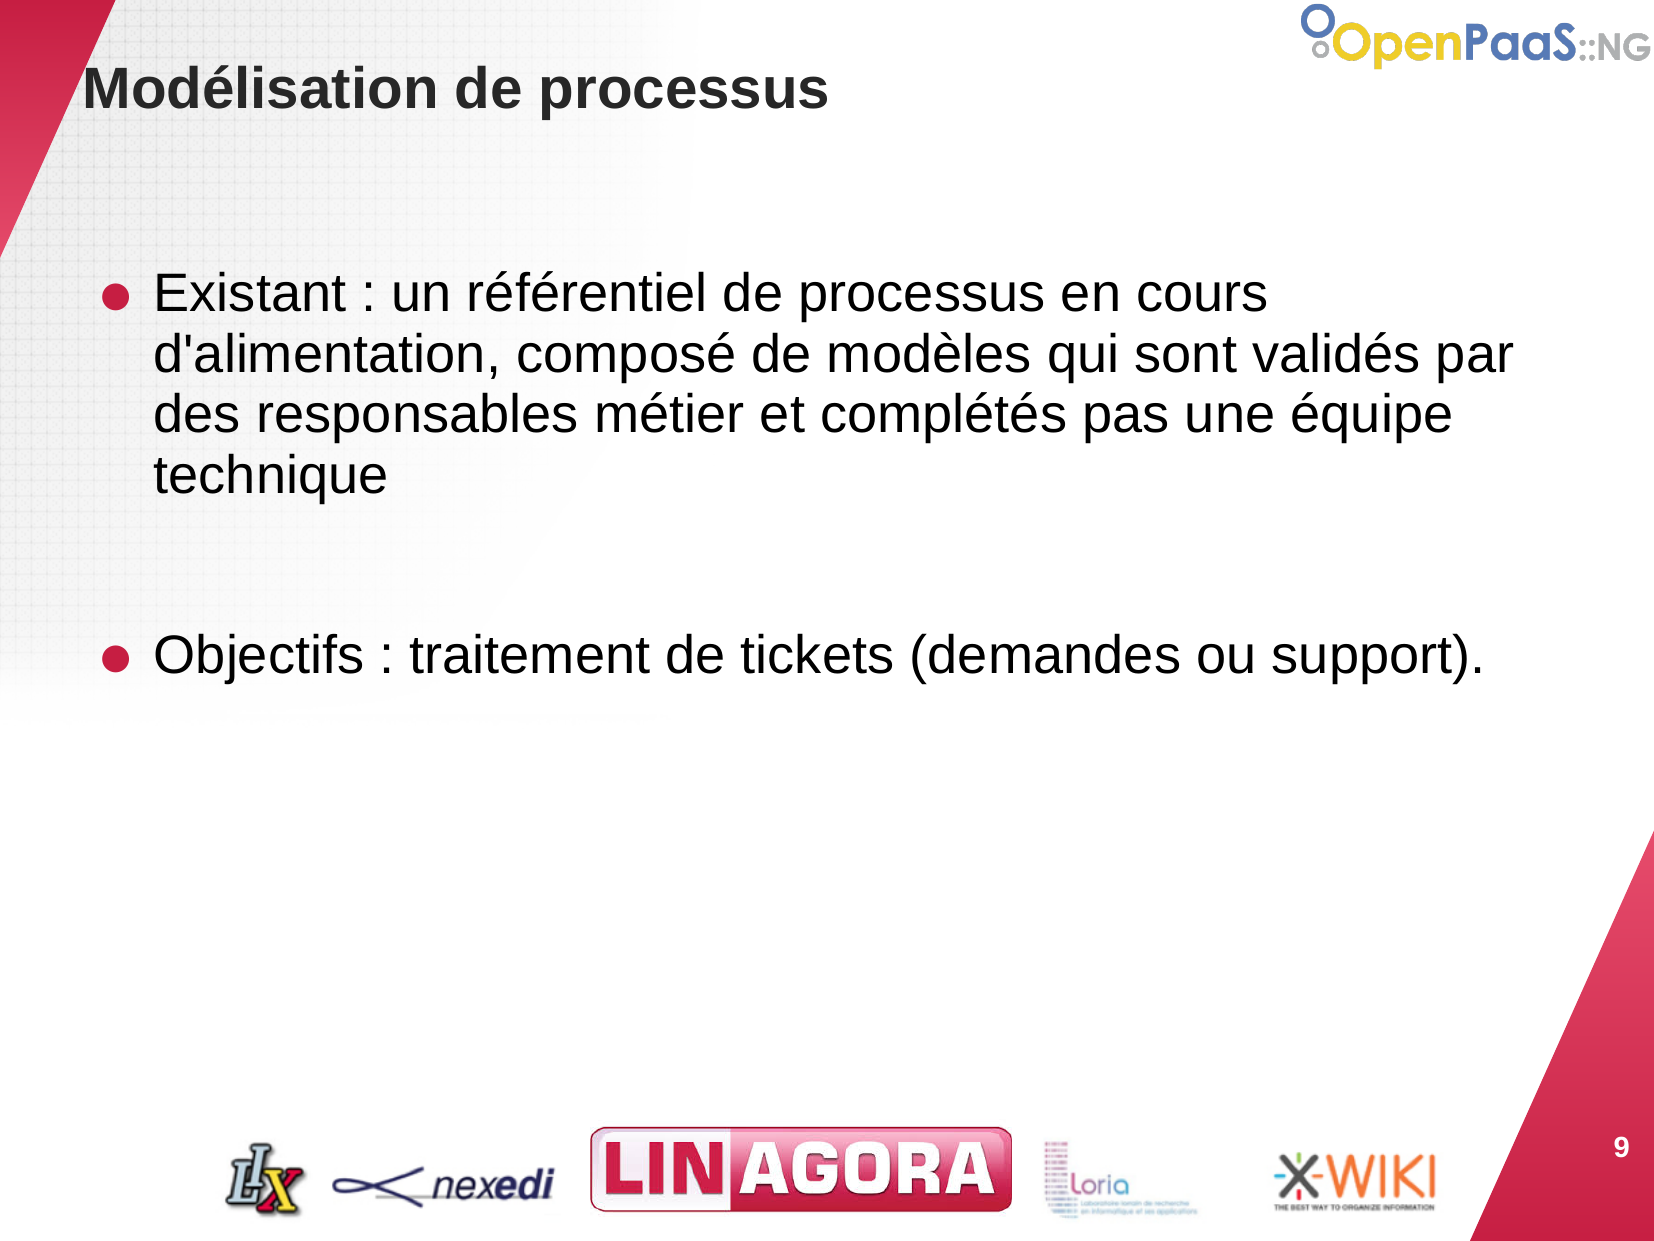

# Modélisation de processus
Existant : un référentiel de processus en cours d'alimentation, composé de modèles qui sont validés par des responsables métier et complétés pas une équipe technique
Objectifs : traitement de tickets (demandes ou support).
9